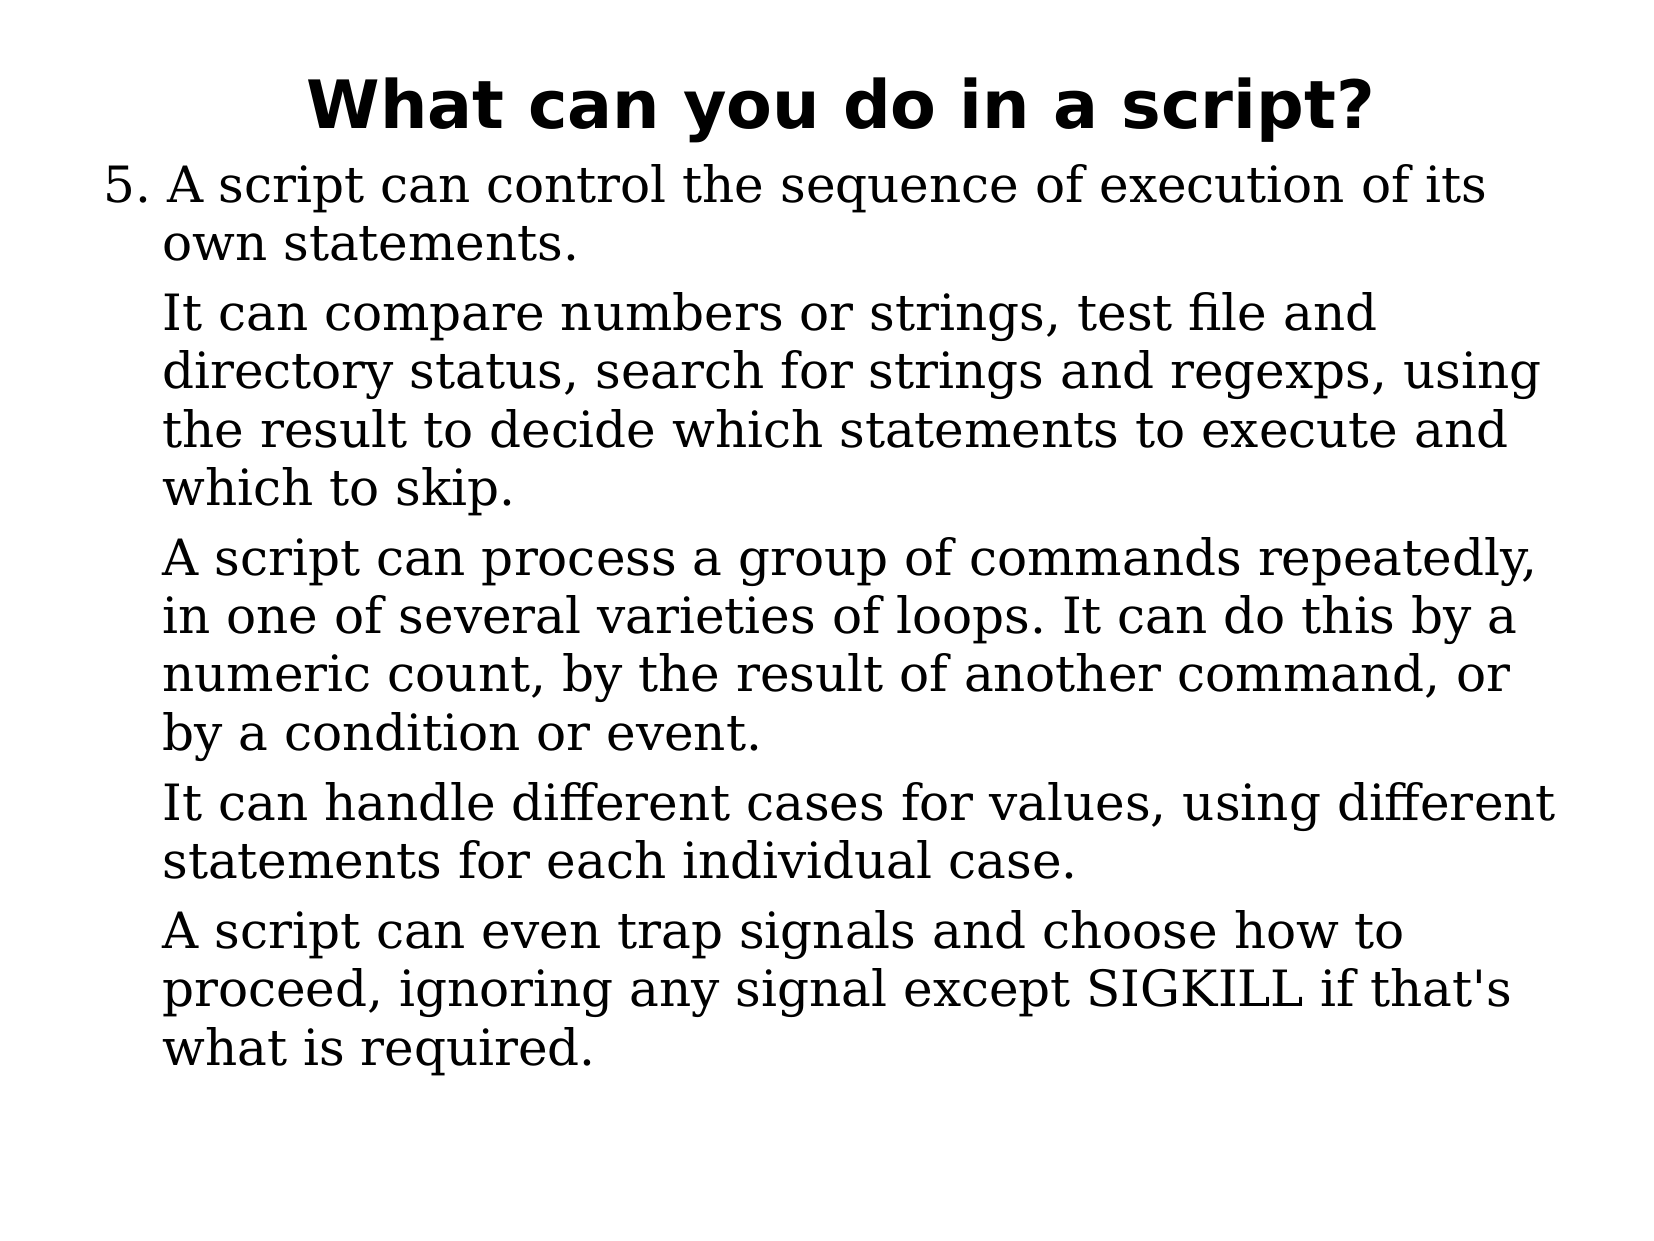

What can you do in a script?
5. A script can control the sequence of execution of its own statements.
It can compare numbers or strings, test file and directory status, search for strings and regexps, using the result to decide which statements to execute and which to skip.
A script can process a group of commands repeatedly, in one of several varieties of loops. It can do this by a numeric count, by the result of another command, or by a condition or event.
It can handle different cases for values, using different statements for each individual case.
A script can even trap signals and choose how to proceed, ignoring any signal except SIGKILL if that's what is required.